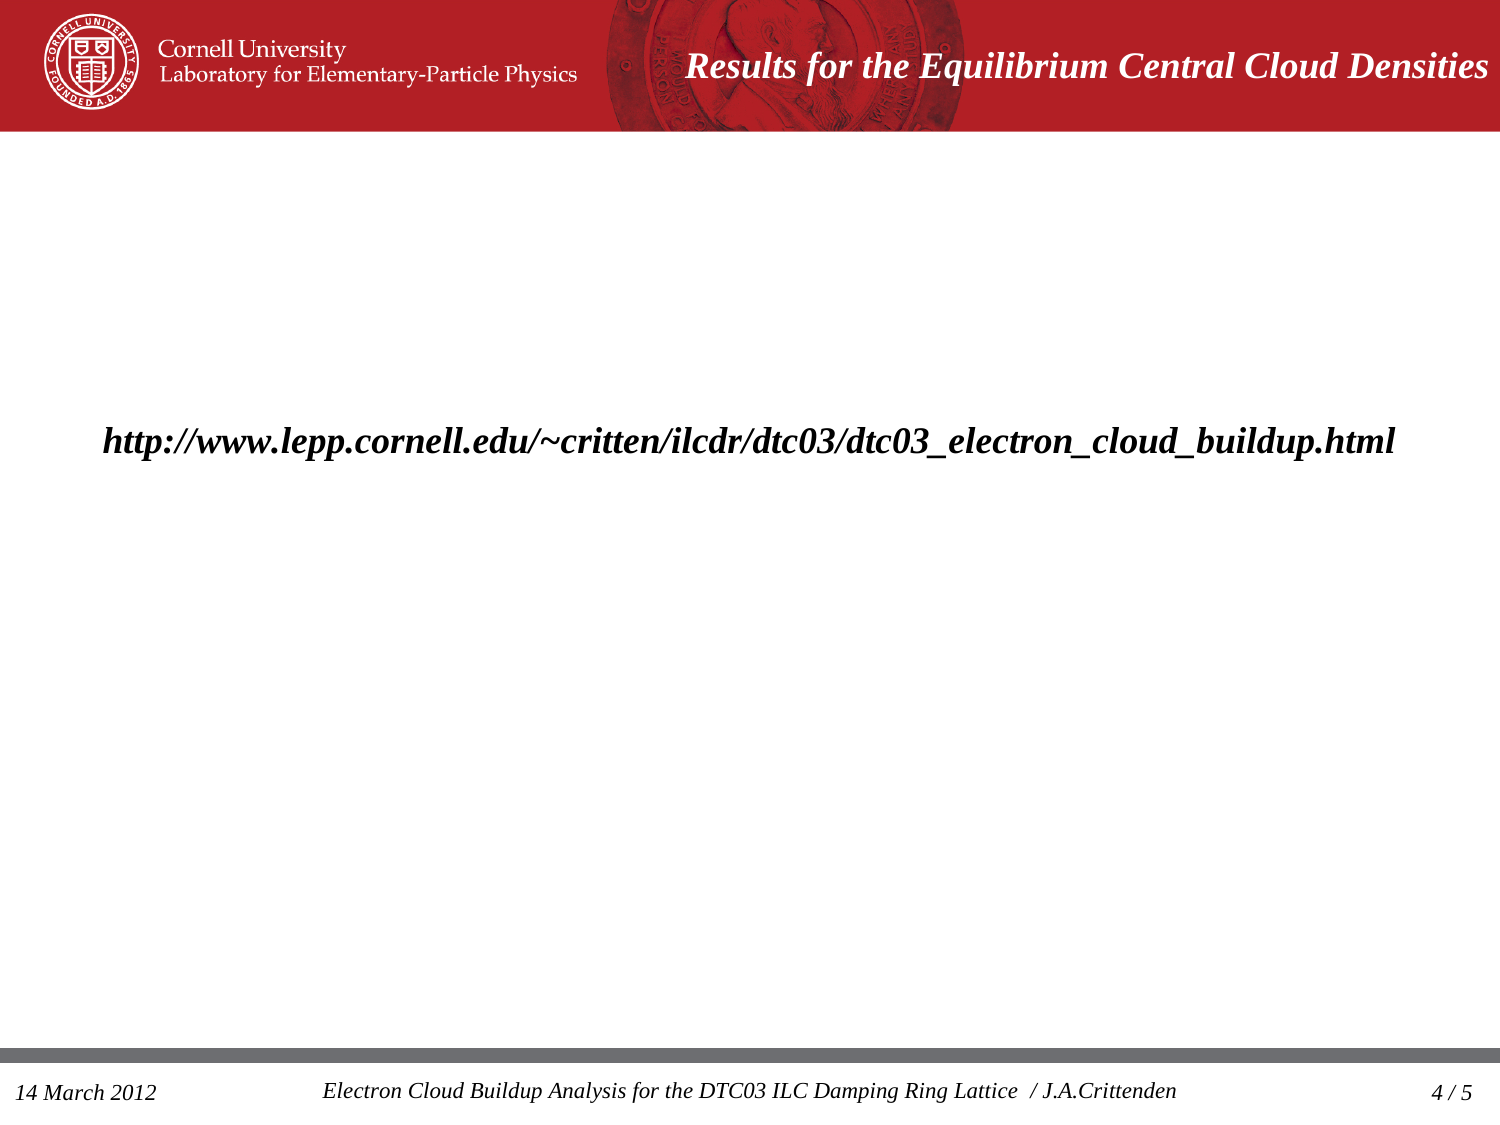

Results for the Equilibrium Central Cloud Densities
http://www.lepp.cornell.edu/~critten/ilcdr/dtc03/dtc03_electron_cloud_buildup.html